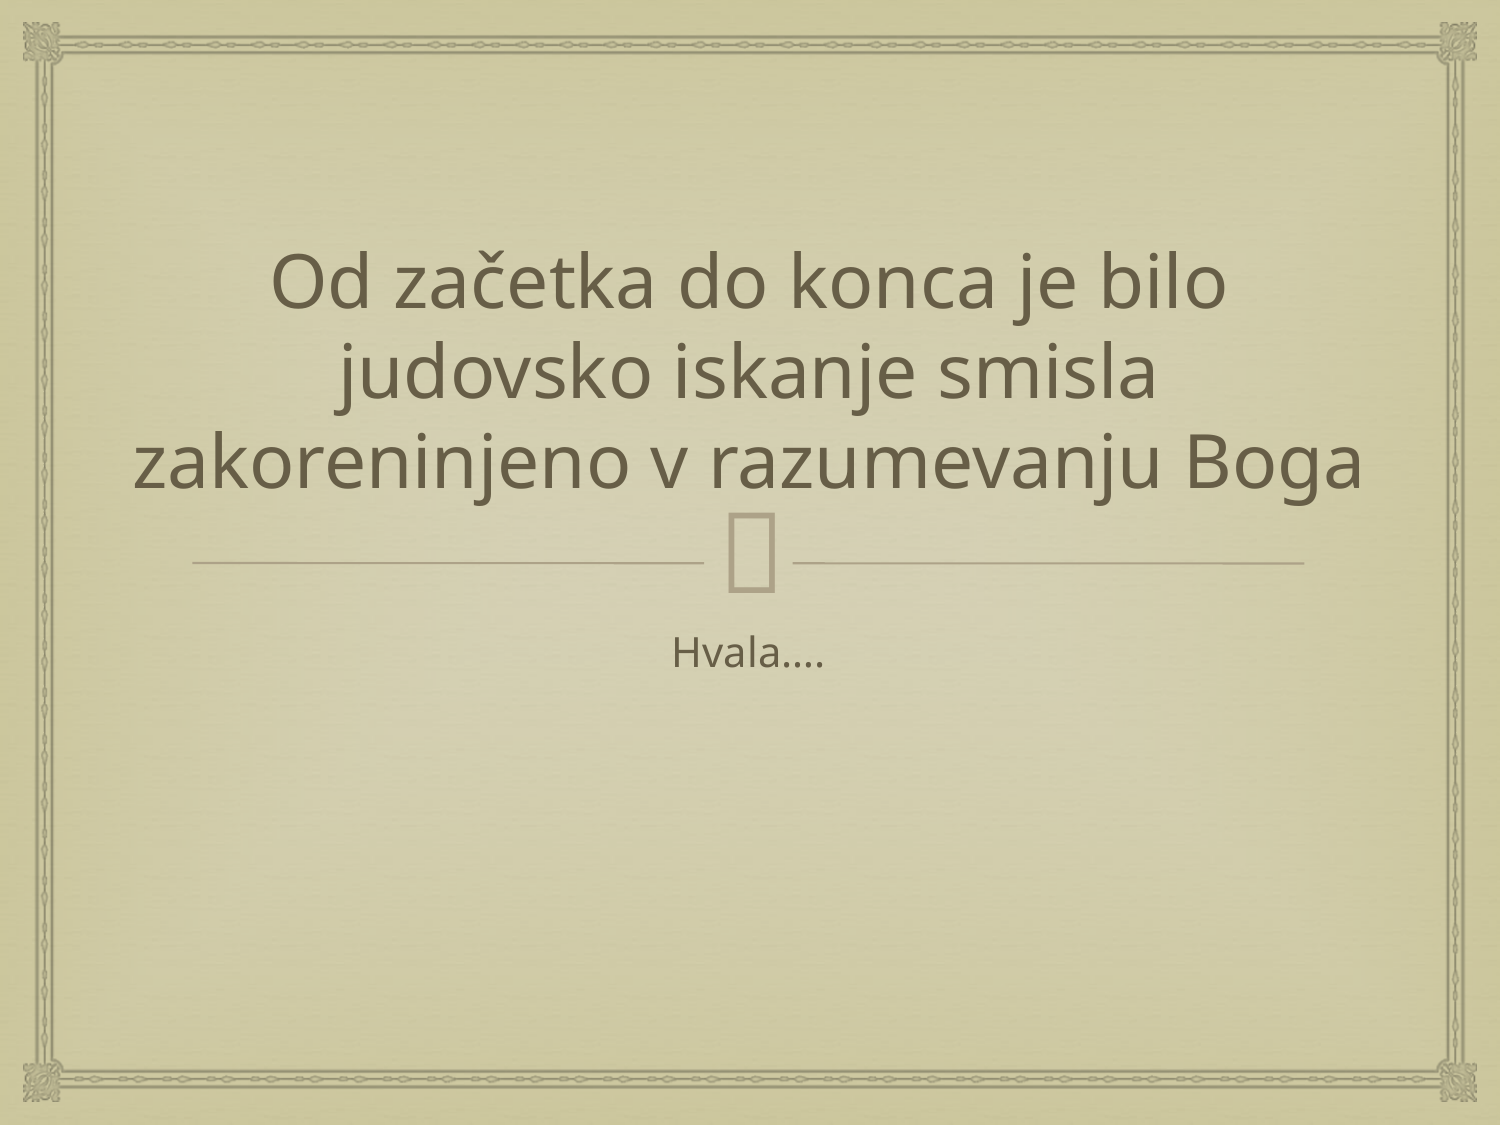

# Od začetka do konca je bilo judovsko iskanje smisla zakoreninjeno v razumevanju Boga
Hvala….